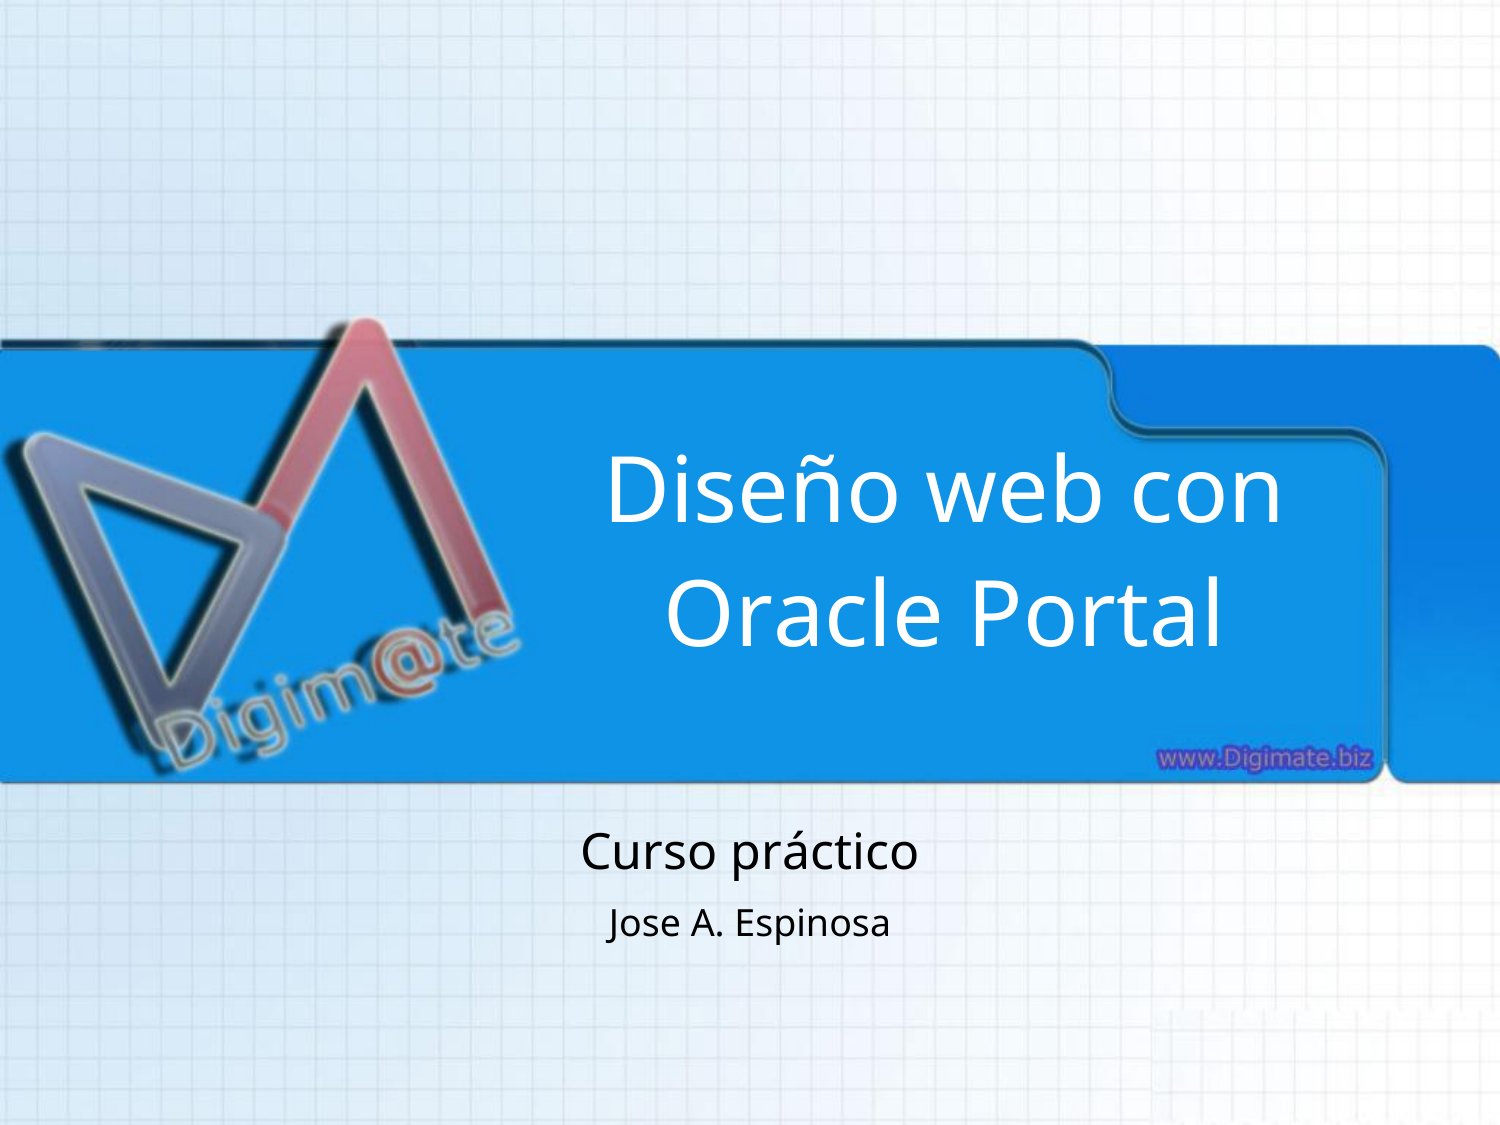

# Diseño web con Oracle Portal
Curso práctico
Jose A. Espinosa